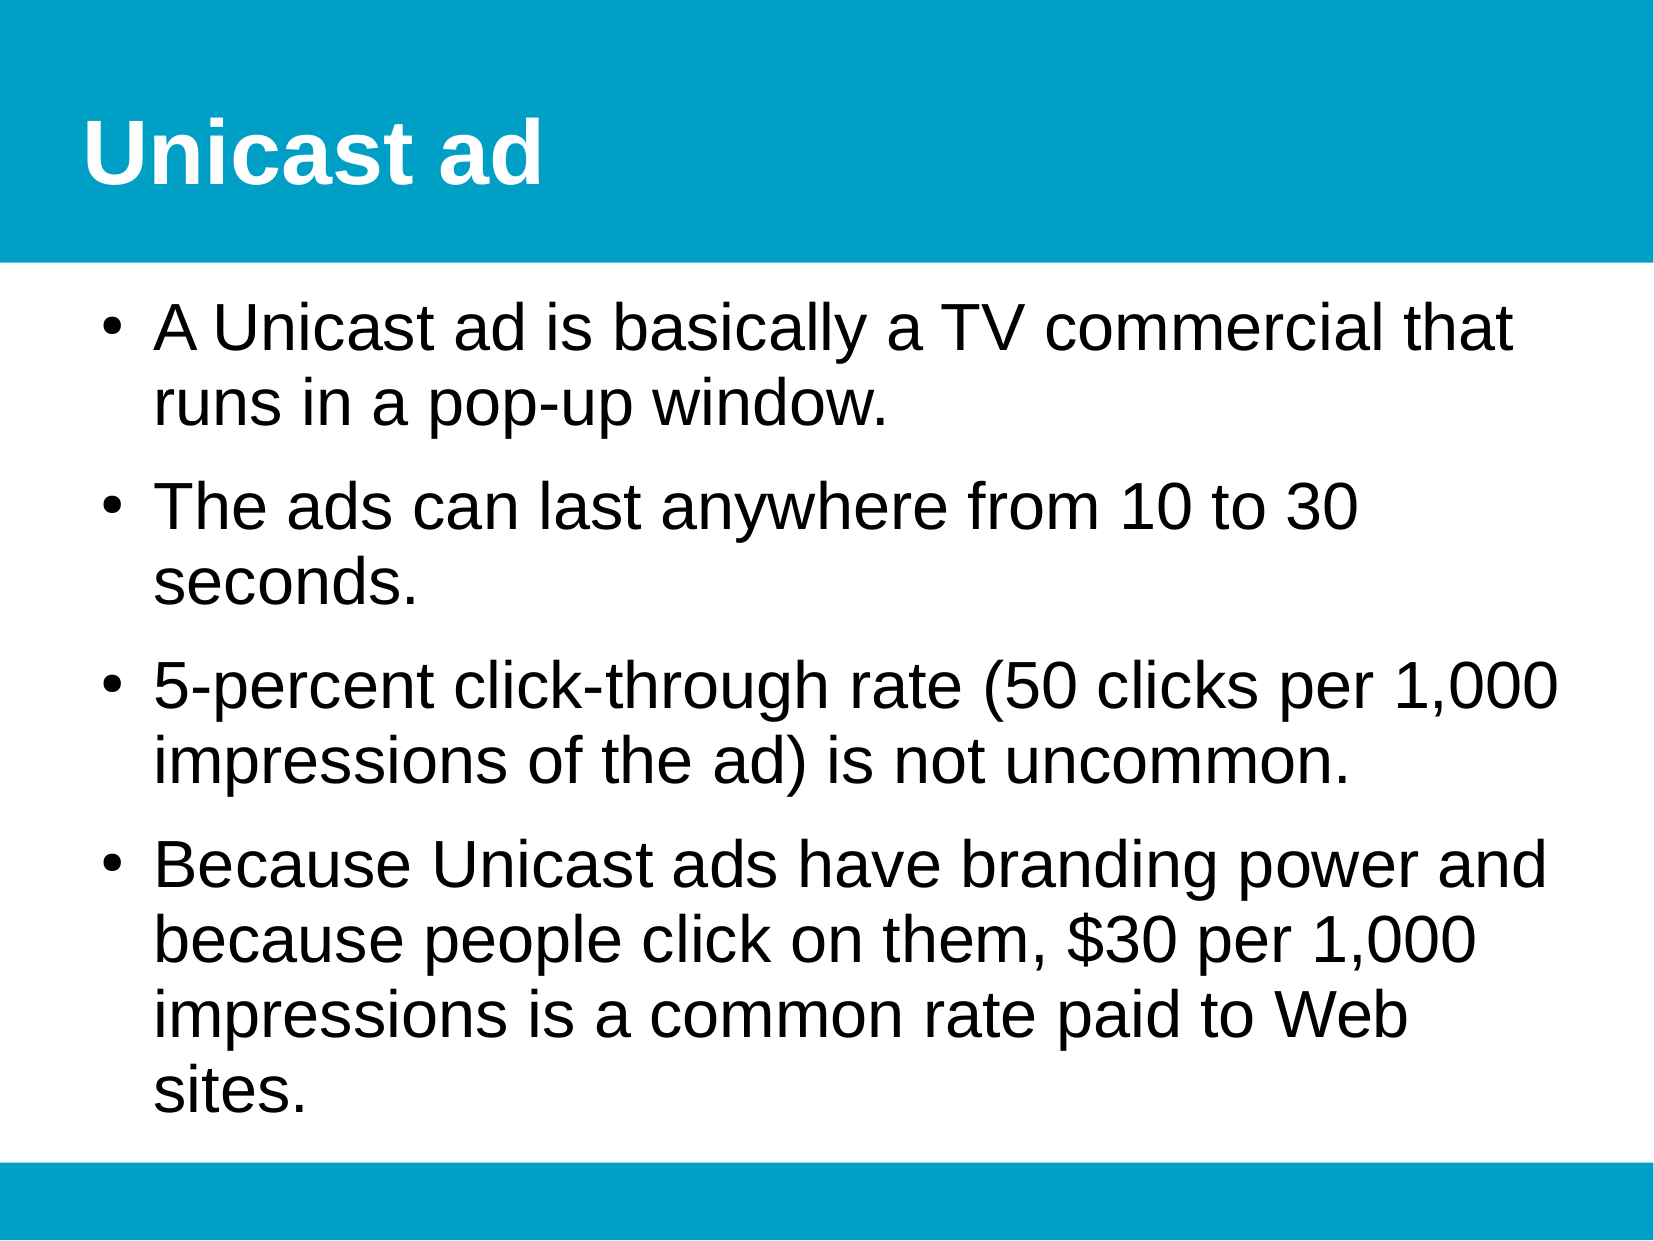

# Unicast ad
A Unicast ad is basically a TV commercial that runs in a pop-up window.
The ads can last anywhere from 10 to 30 seconds.
5-percent click-through rate (50 clicks per 1,000 impressions of the ad) is not uncommon.
Because Unicast ads have branding power and because people click on them, $30 per 1,000 impressions is a common rate paid to Web sites.